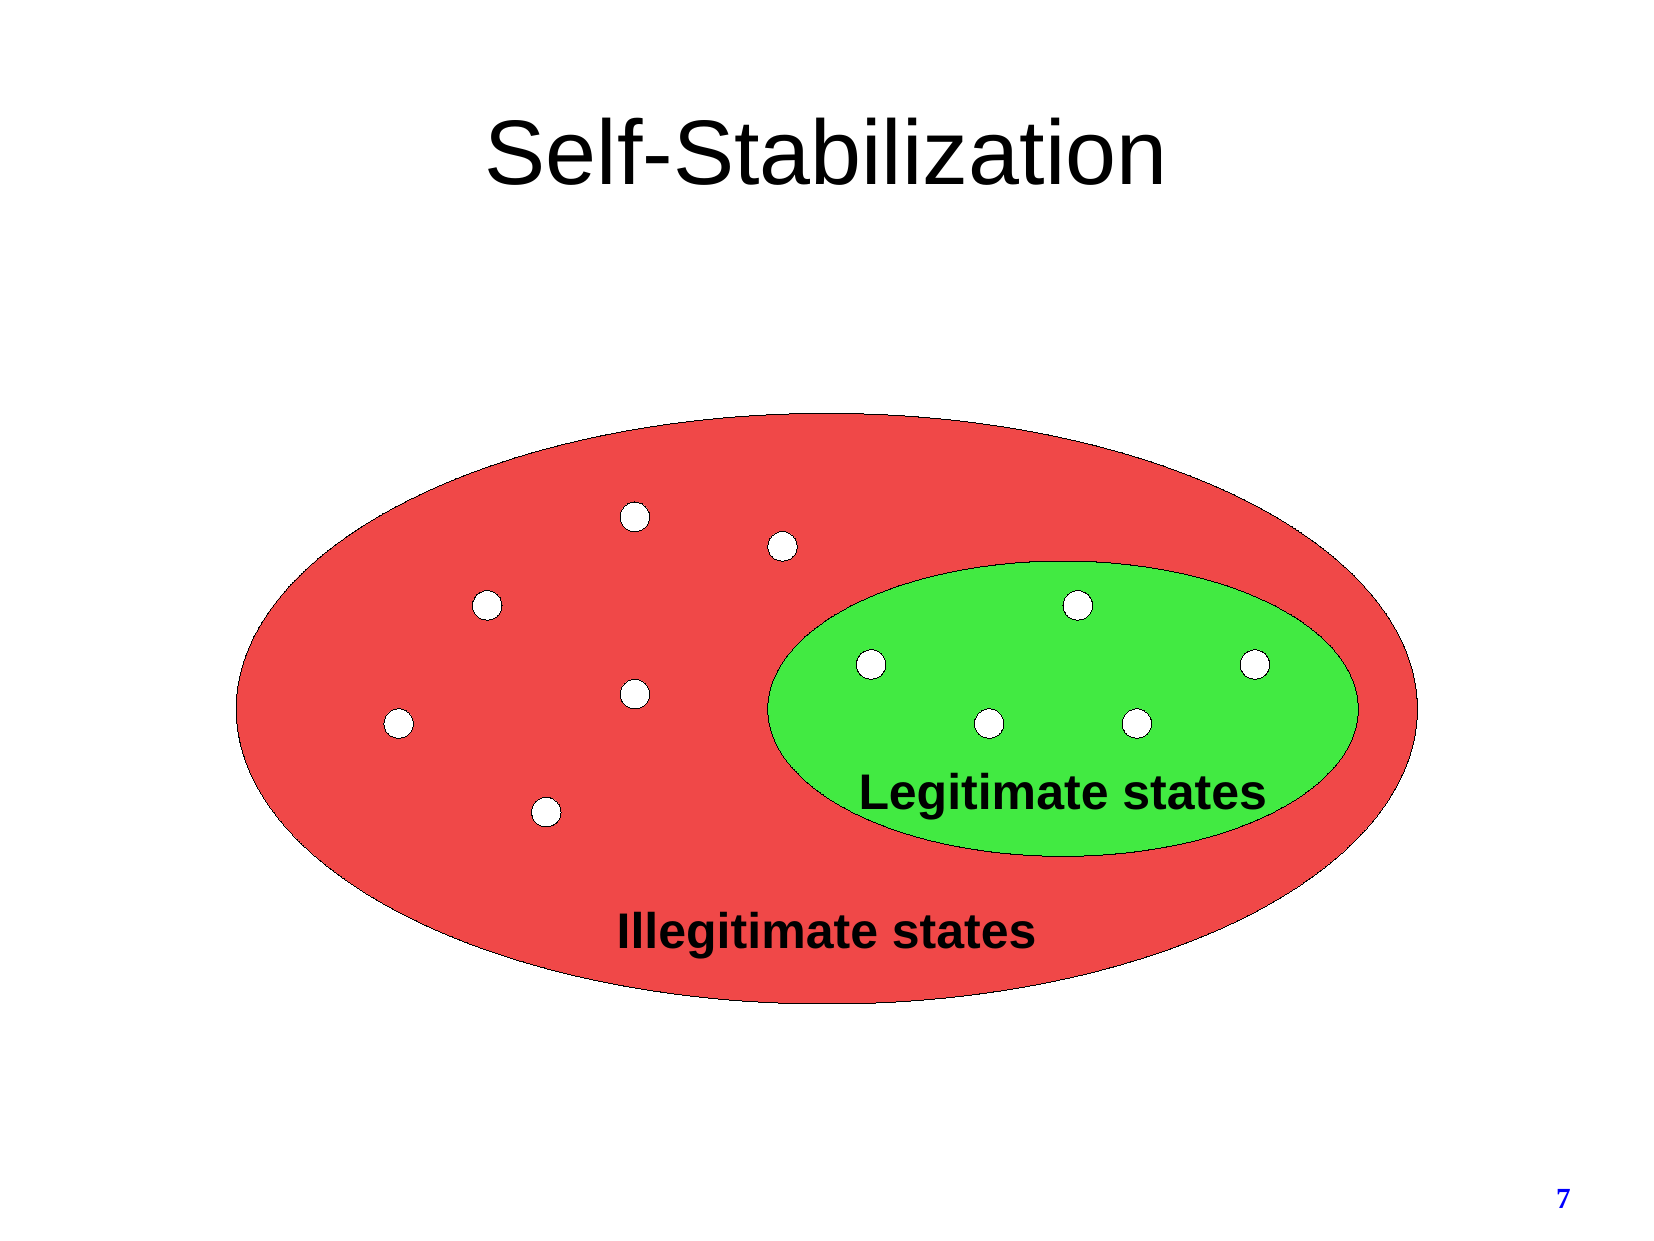

# Self-Stabilization
Illegitimate states
Legitimate states
7